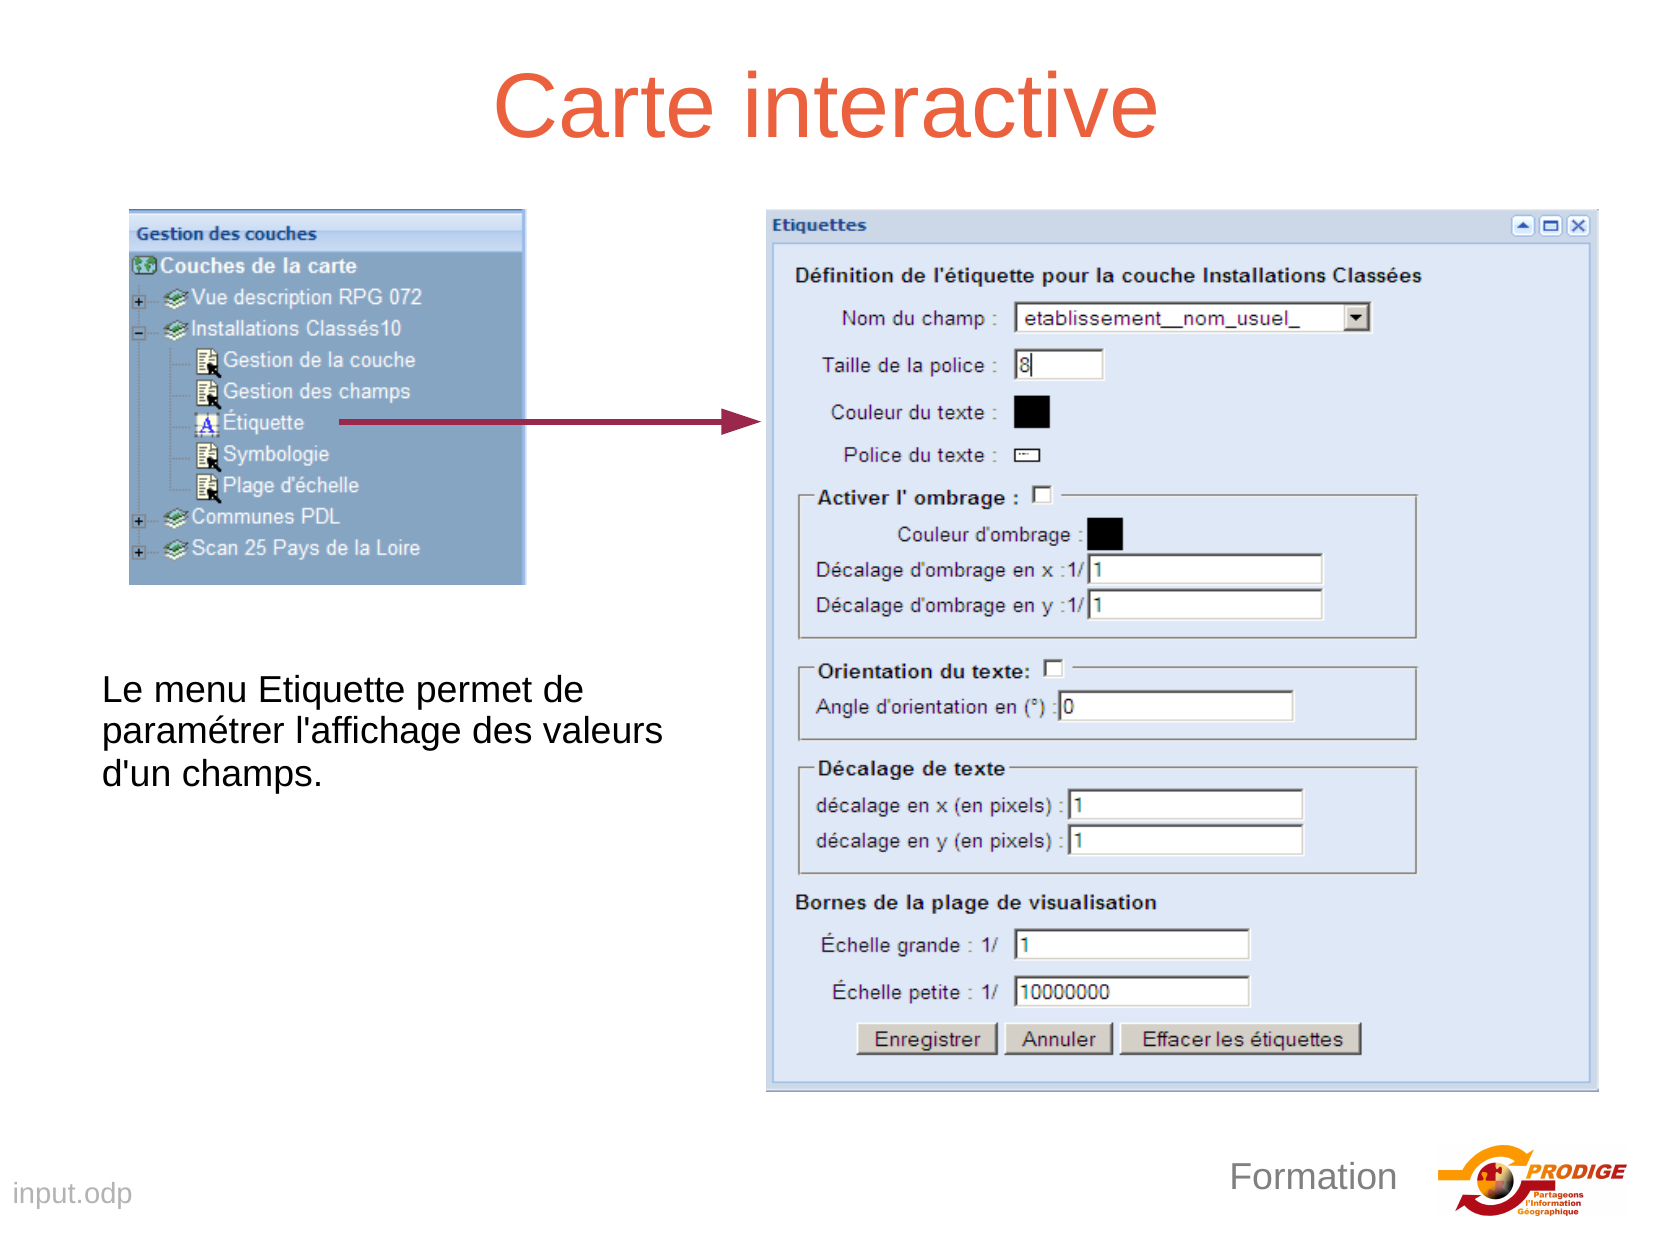

# Carte interactive
Le menu Etiquette permet de
paramétrer l'affichage des valeurs
d'un champs.